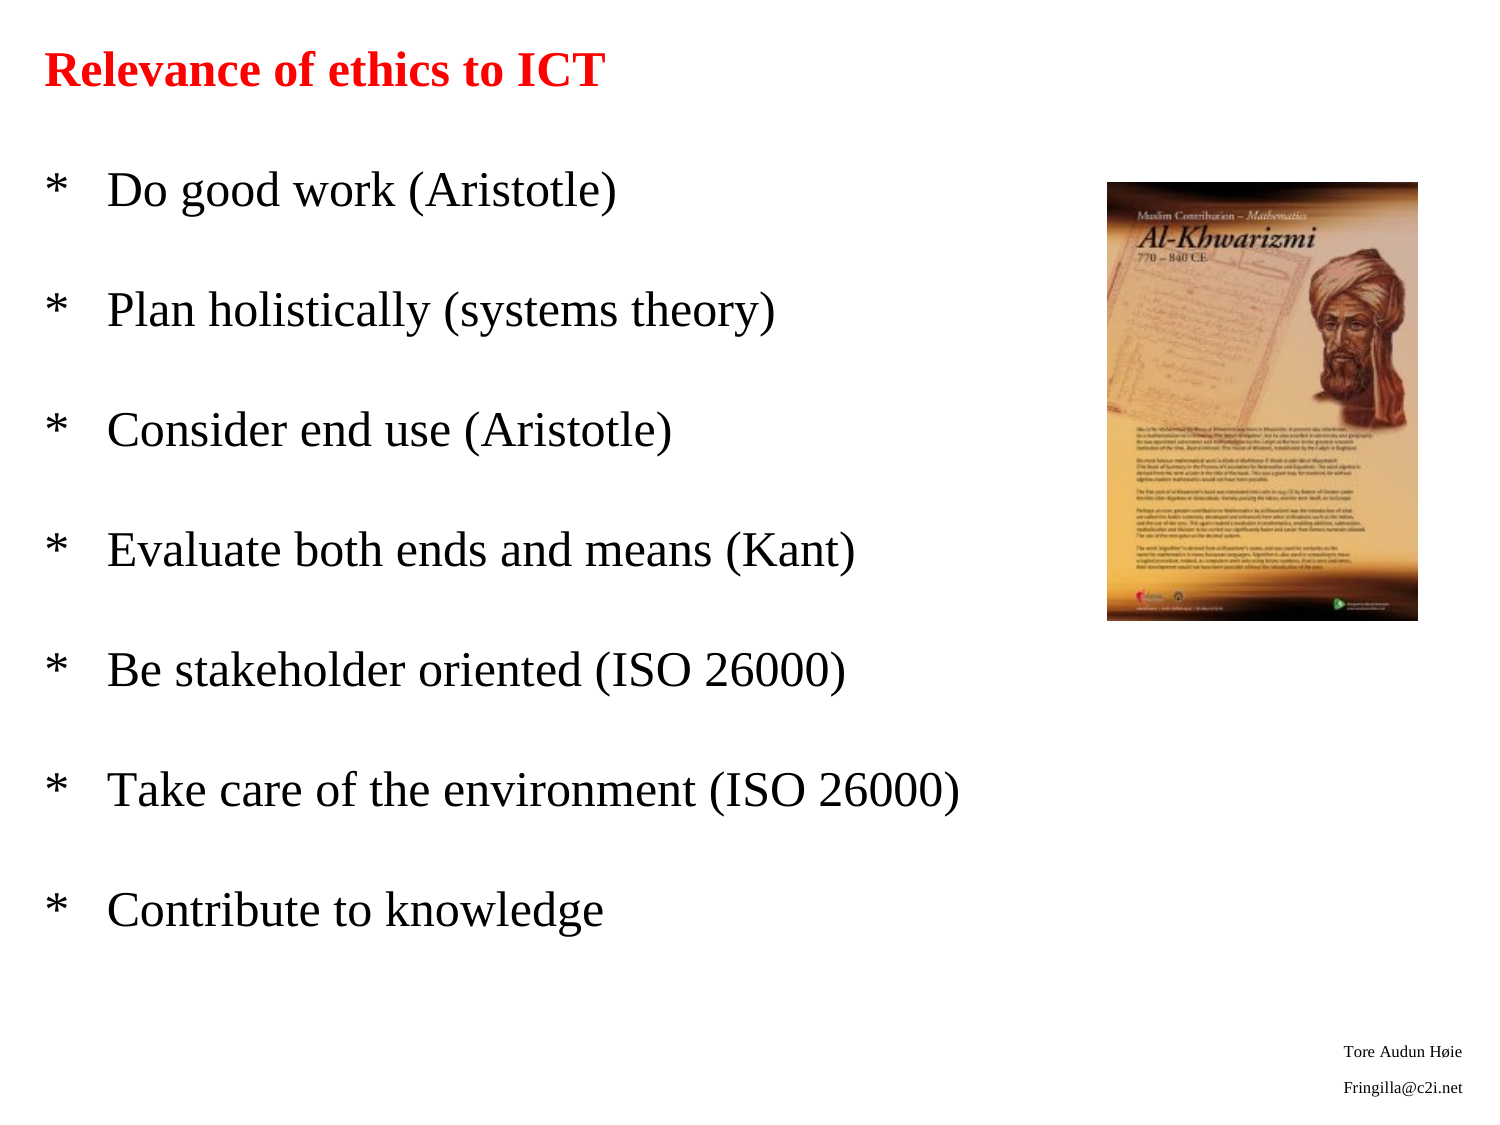

Relevance of ethics to ICT
* Do good work (Aristotle)
* Plan holistically (systems theory)
* Consider end use (Aristotle)
* Evaluate both ends and means (Kant)
* Be stakeholder oriented (ISO 26000)
* Take care of the environment (ISO 26000)
* Contribute to knowledge
Tore Audun Høie
Fringilla@c2i.net